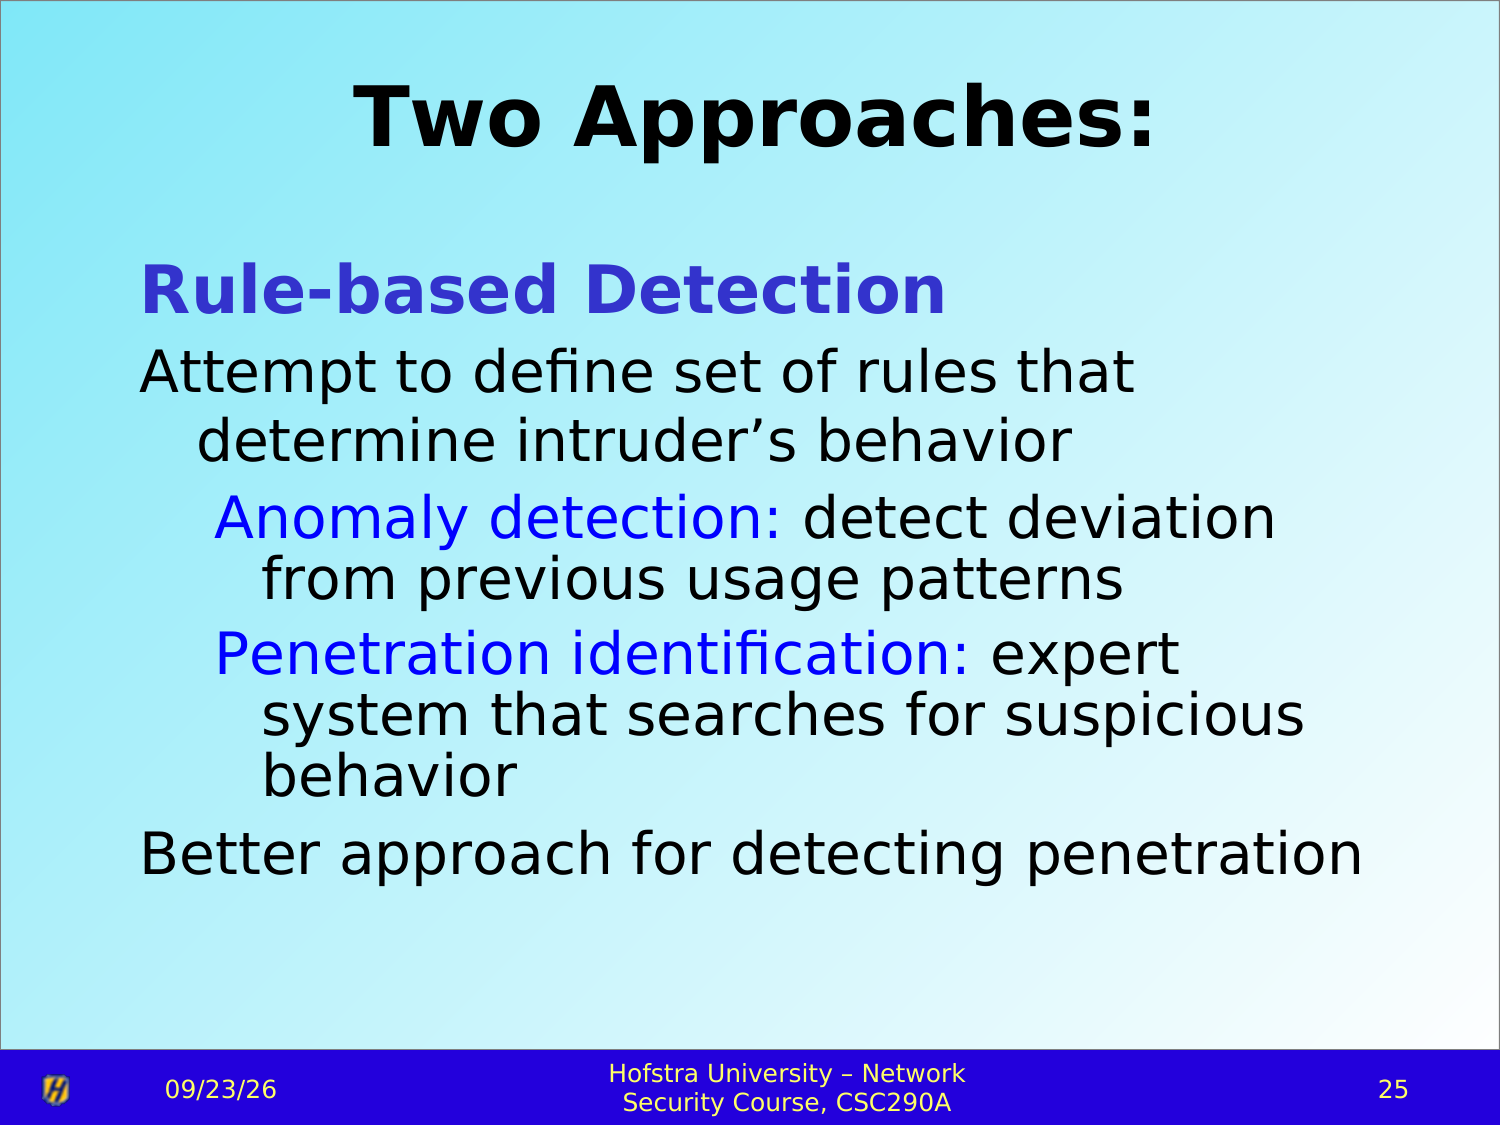

# Two Approaches:
Rule-based Detection
Attempt to define set of rules that determine intruder’s behavior
Anomaly detection: detect deviation from previous usage patterns
Penetration identification: expert system that searches for suspicious behavior
Better approach for detecting penetration
25